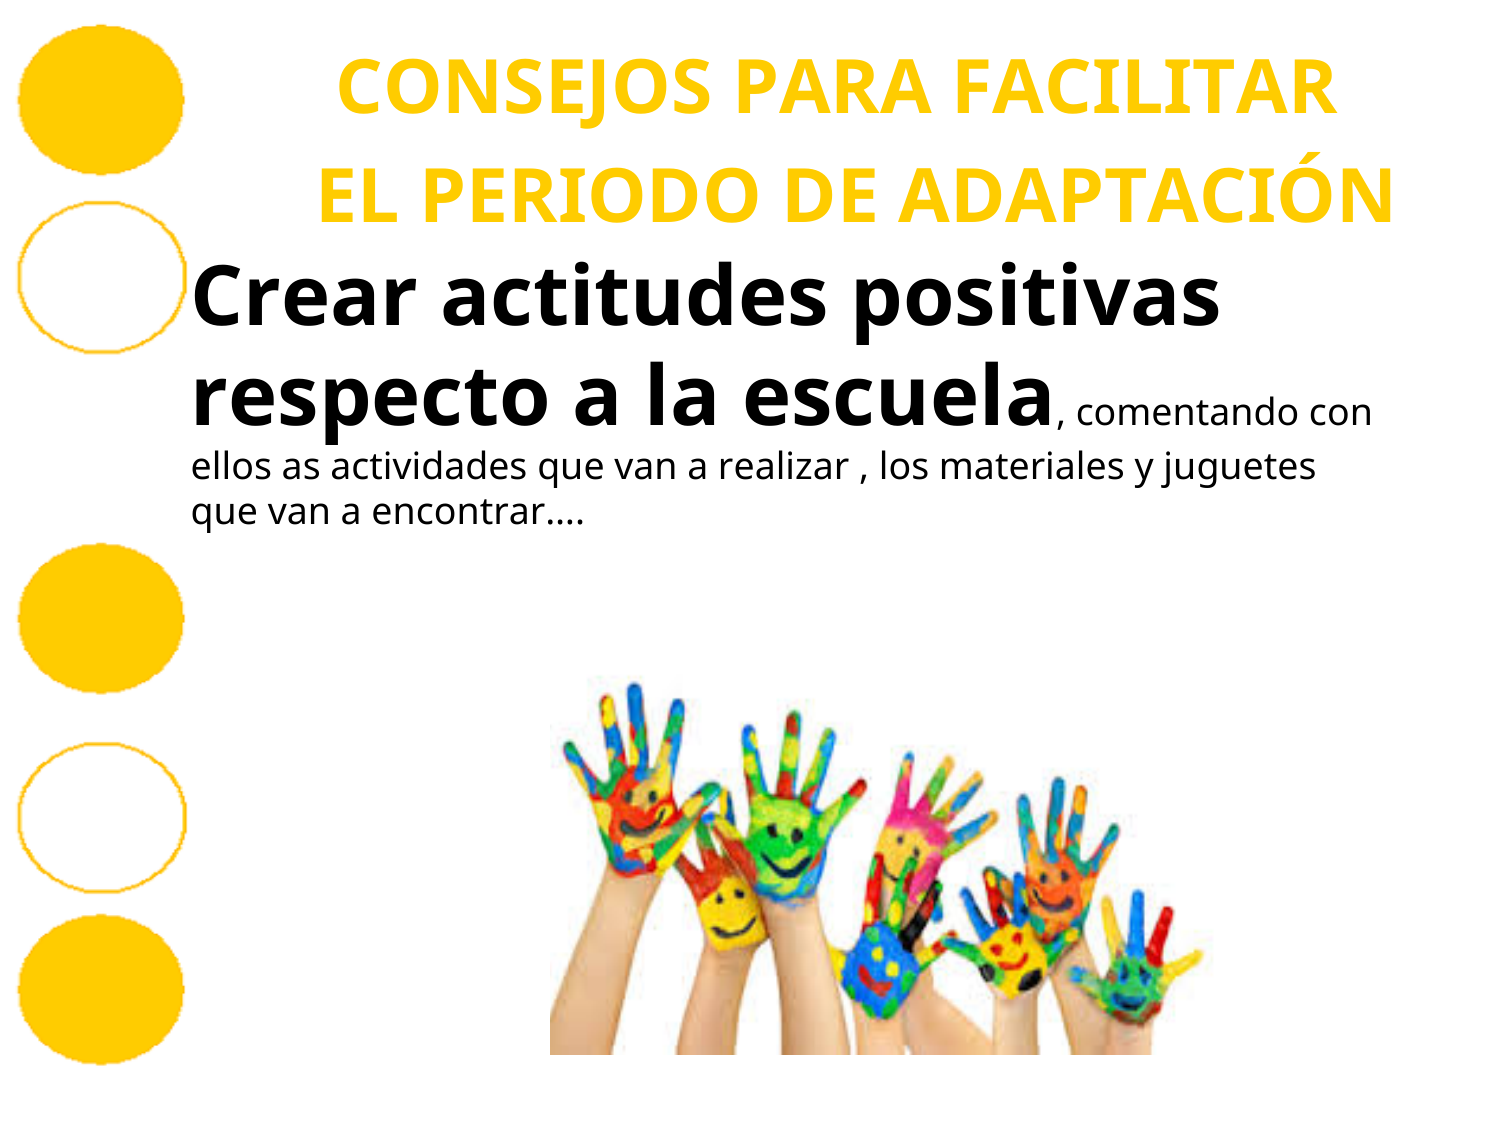

CONSEJOS PARA FACILITAR
EL PERIODO DE ADAPTACIÓN
Crear actitudes positivas
respecto a la escuela, comentando con
ellos as actividades que van a realizar , los materiales y juguetes
que van a encontrar….